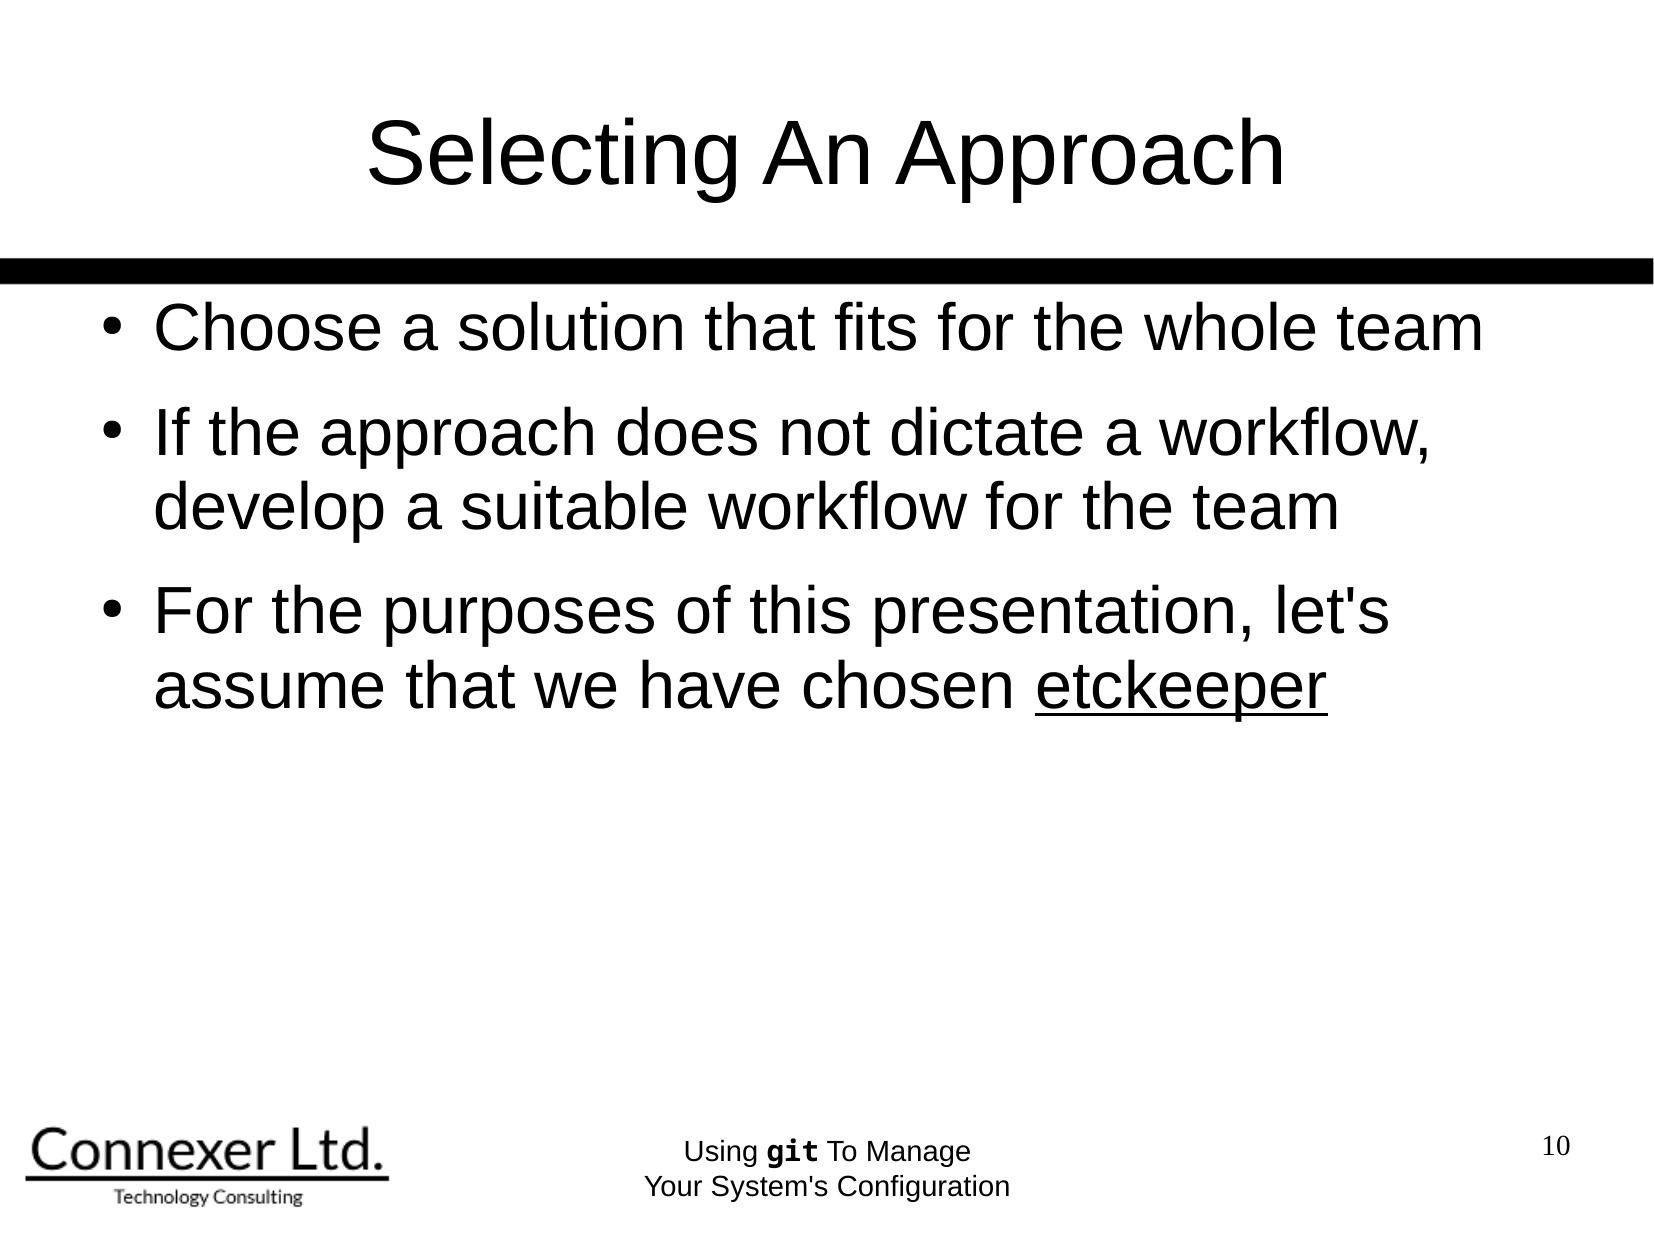

# Selecting An Approach
Choose a solution that fits for the whole team
If the approach does not dictate a workflow, develop a suitable workflow for the team
For the purposes of this presentation, let's assume that we have chosen etckeeper
10